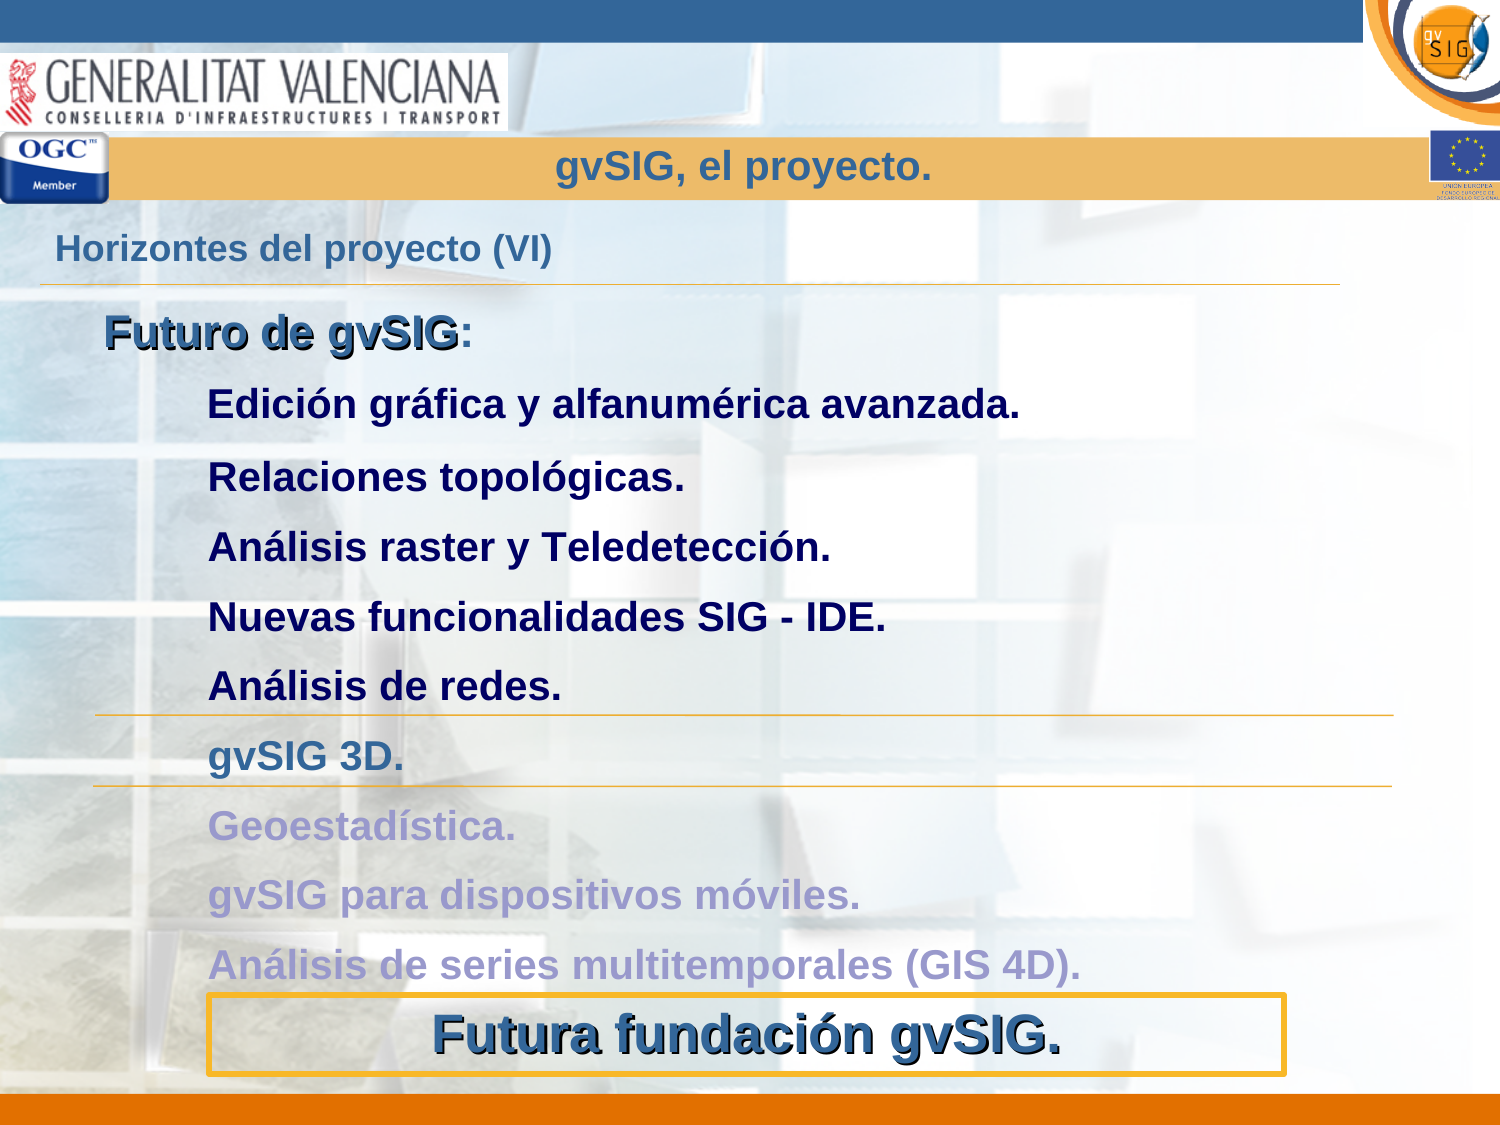

gvSIG, el proyecto.
Horizontes del proyecto (VI)
Futuro de gvSIG:
 Edición gráfica y alfanumérica avanzada.
 Relaciones topológicas.
 Análisis raster y Teledetección.
 Nuevas funcionalidades SIG - IDE.
 Análisis de redes.
 gvSIG 3D.
 Geoestadística.
 gvSIG para dispositivos móviles.
 Análisis de series multitemporales (GIS 4D).
Futura fundación gvSIG.